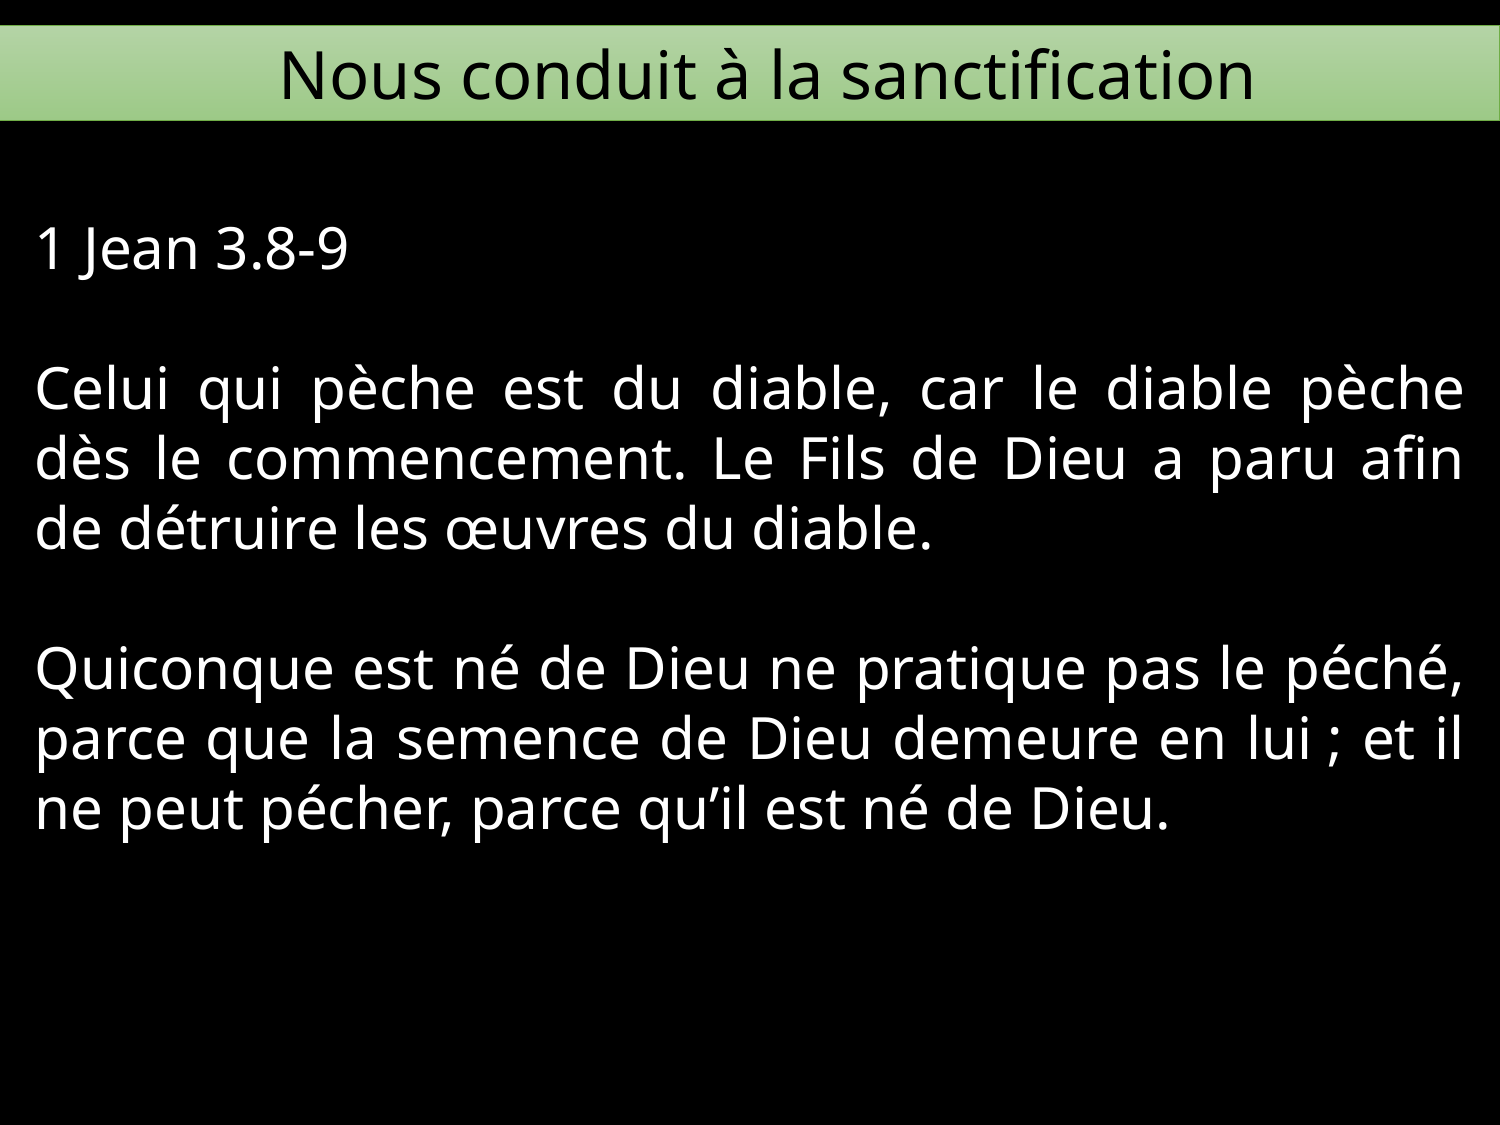

Nous conduit à la sanctification
1 Jean 3.8-9
Celui qui pèche est du diable, car le diable pèche dès le commencement. Le Fils de Dieu a paru afin de détruire les œuvres du diable.
Quiconque est né de Dieu ne pratique pas le péché, parce que la semence de Dieu demeure en lui ; et il ne peut pécher, parce qu’il est né de Dieu.